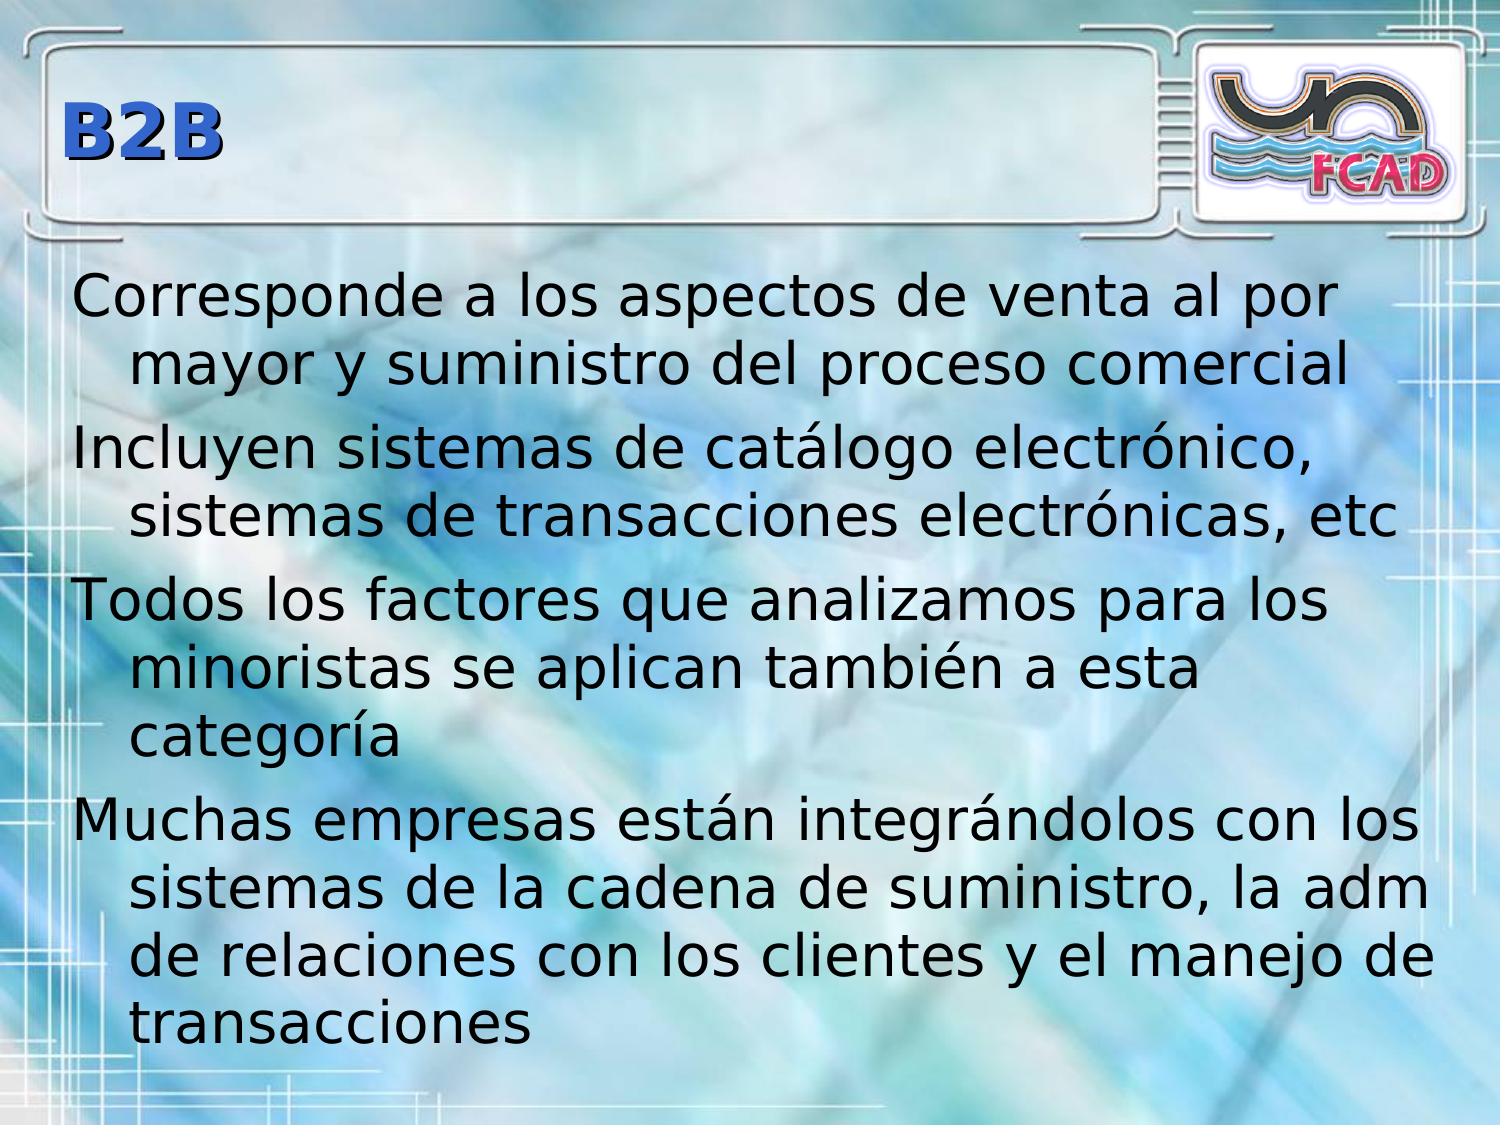

# B2B
Corresponde a los aspectos de venta al por mayor y suministro del proceso comercial
Incluyen sistemas de catálogo electrónico, sistemas de transacciones electrónicas, etc
Todos los factores que analizamos para los minoristas se aplican también a esta categoría
Muchas empresas están integrándolos con los sistemas de la cadena de suministro, la adm de relaciones con los clientes y el manejo de transacciones